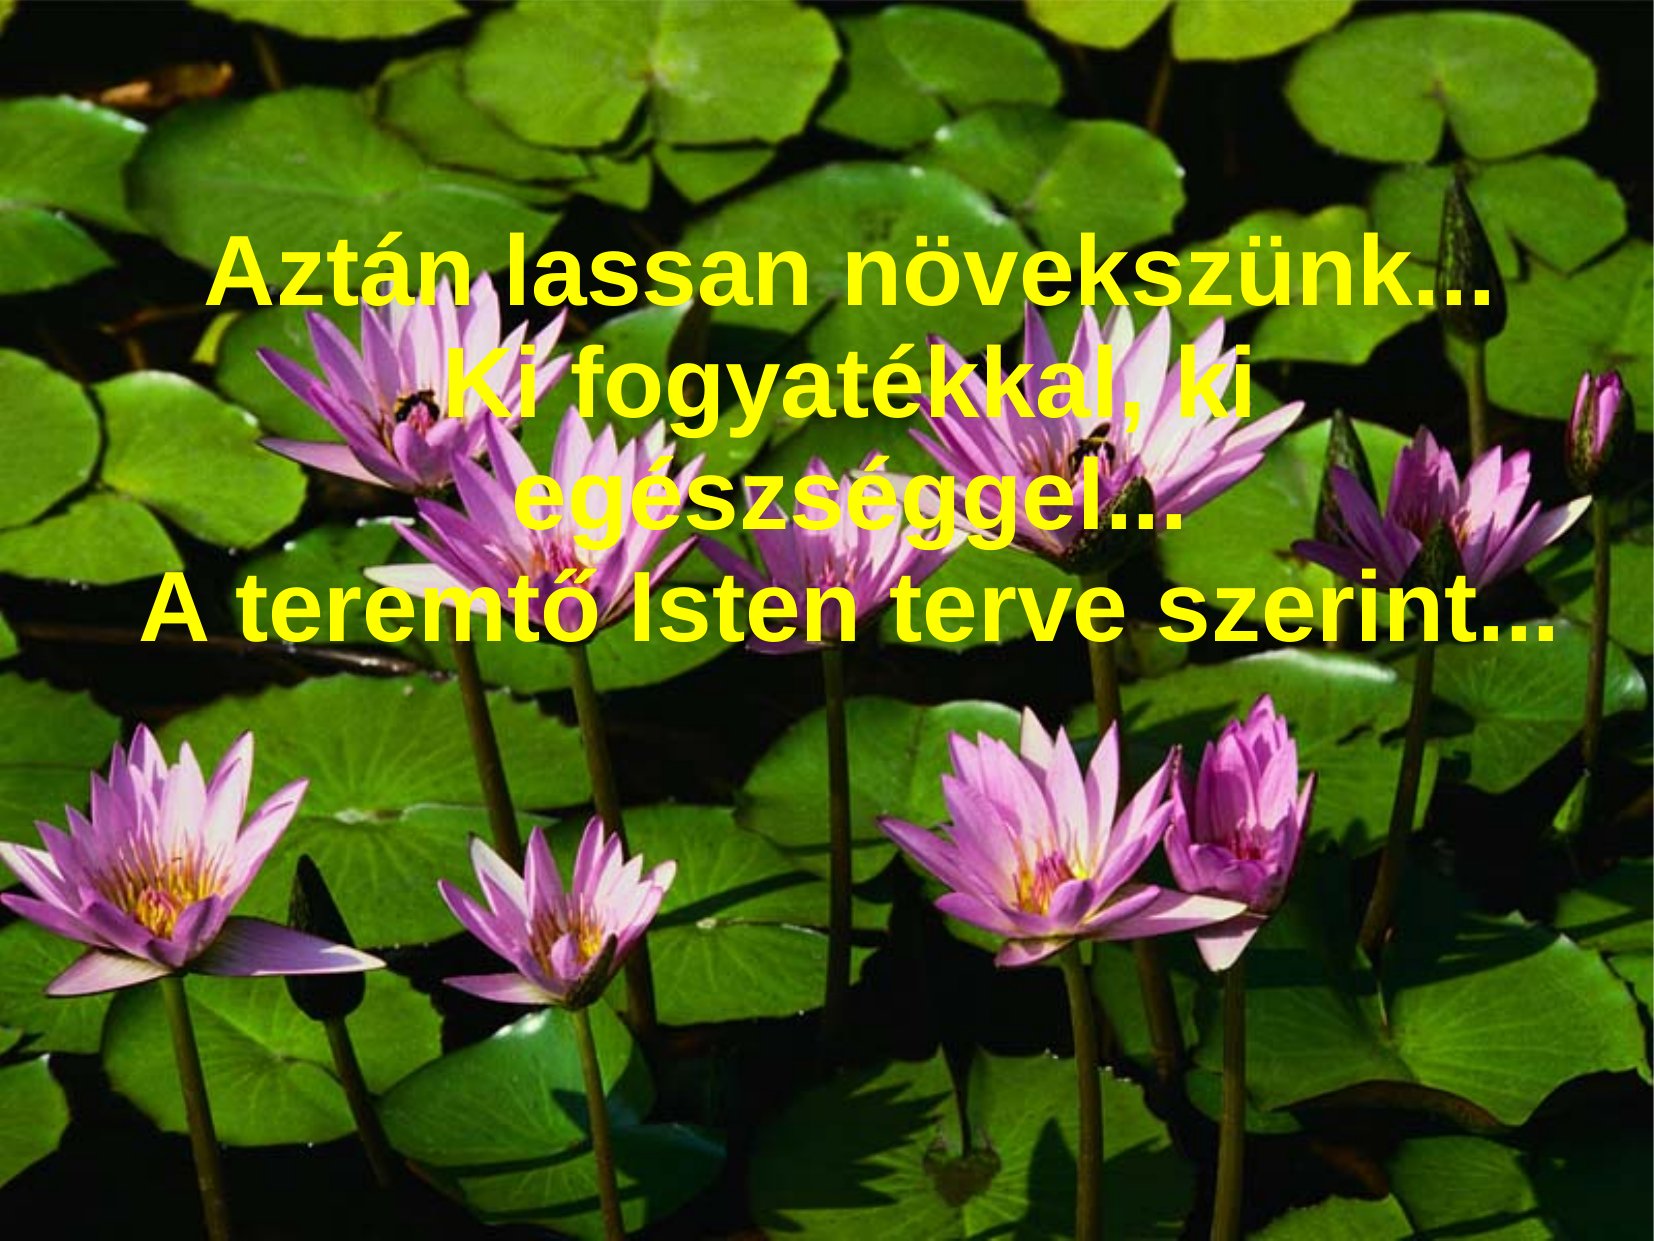

# Aztán lassan növekszünk...
Ki fogyatékkal, ki egészséggel...
A teremtő Isten terve szerint...